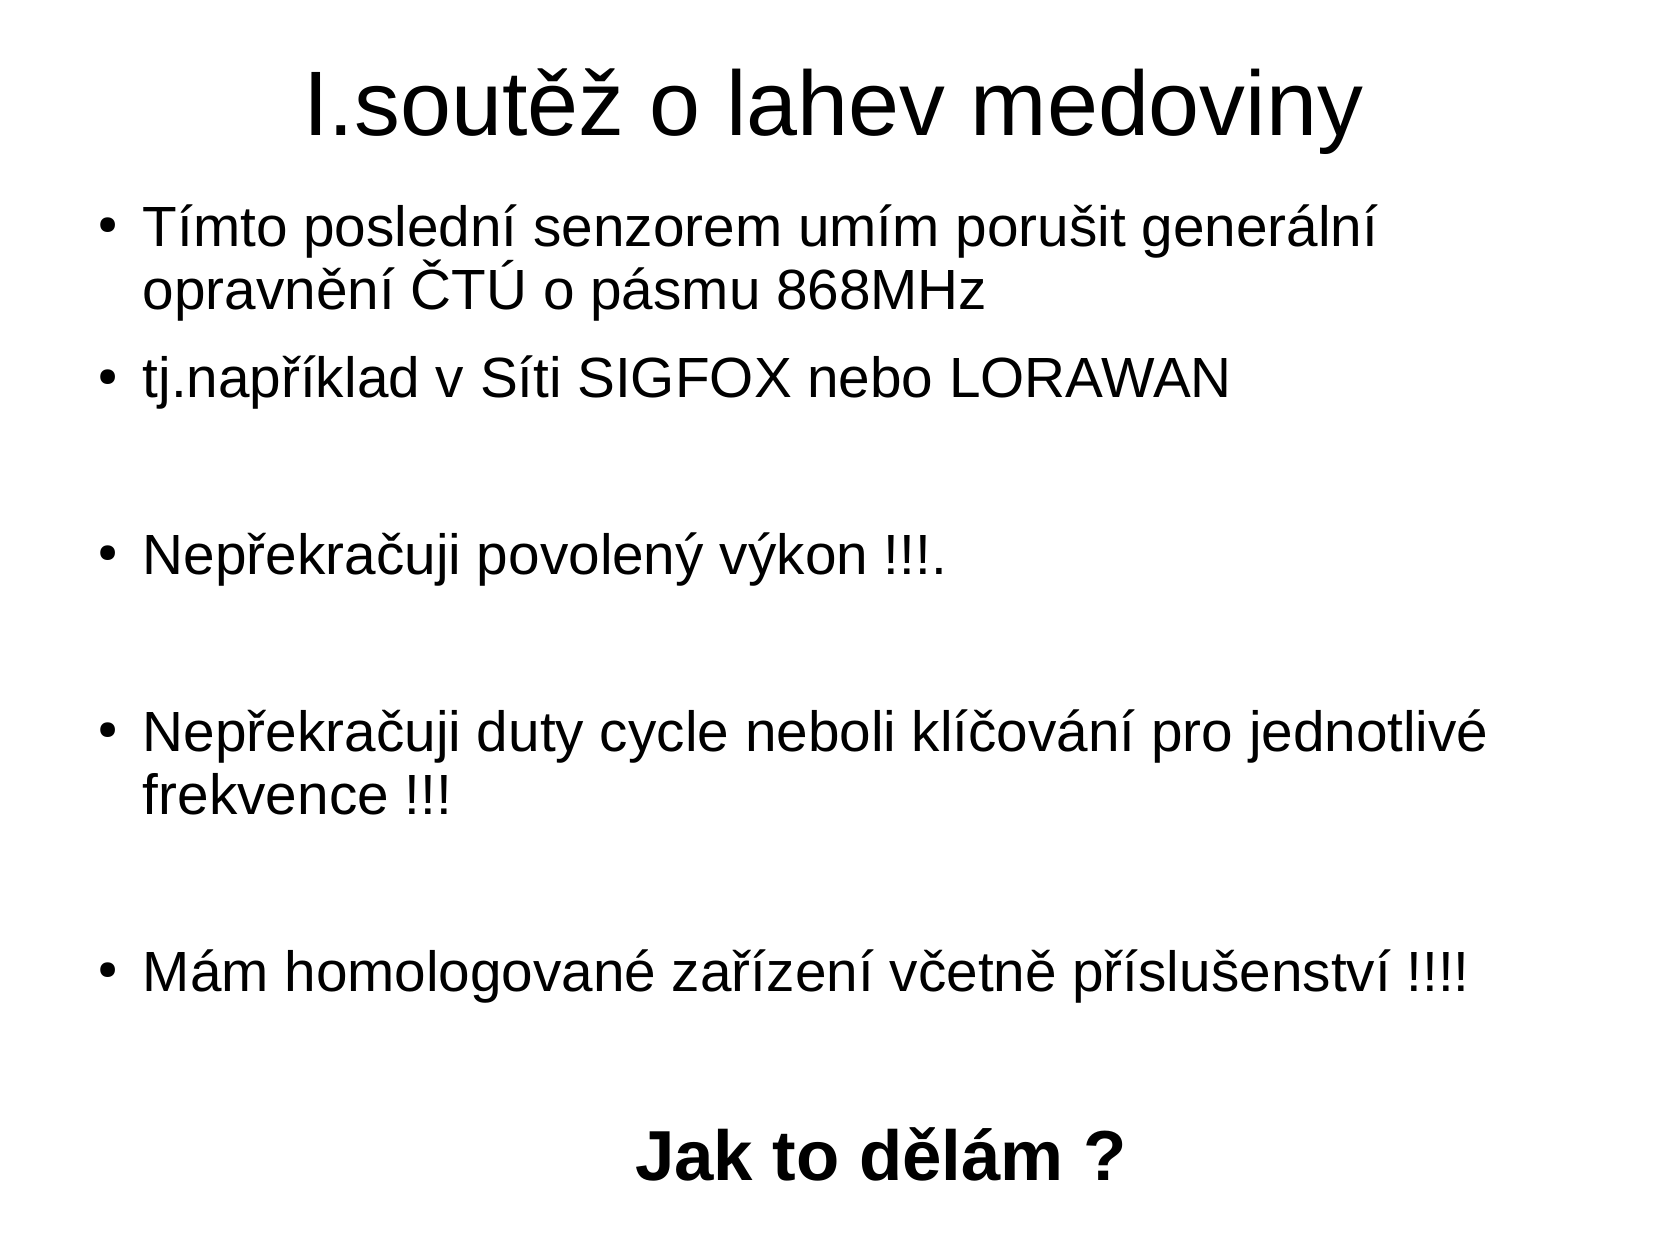

# I.soutěž o lahev medoviny
Tímto poslední senzorem umím porušit generální opravnění ČTÚ o pásmu 868MHz
tj.například v Síti SIGFOX nebo LORAWAN
Nepřekračuji povolený výkon !!!.
Nepřekračuji duty cycle neboli klíčování pro jednotlivé frekvence !!!
Mám homologované zařízení včetně příslušenství !!!!
Jak to dělám ?